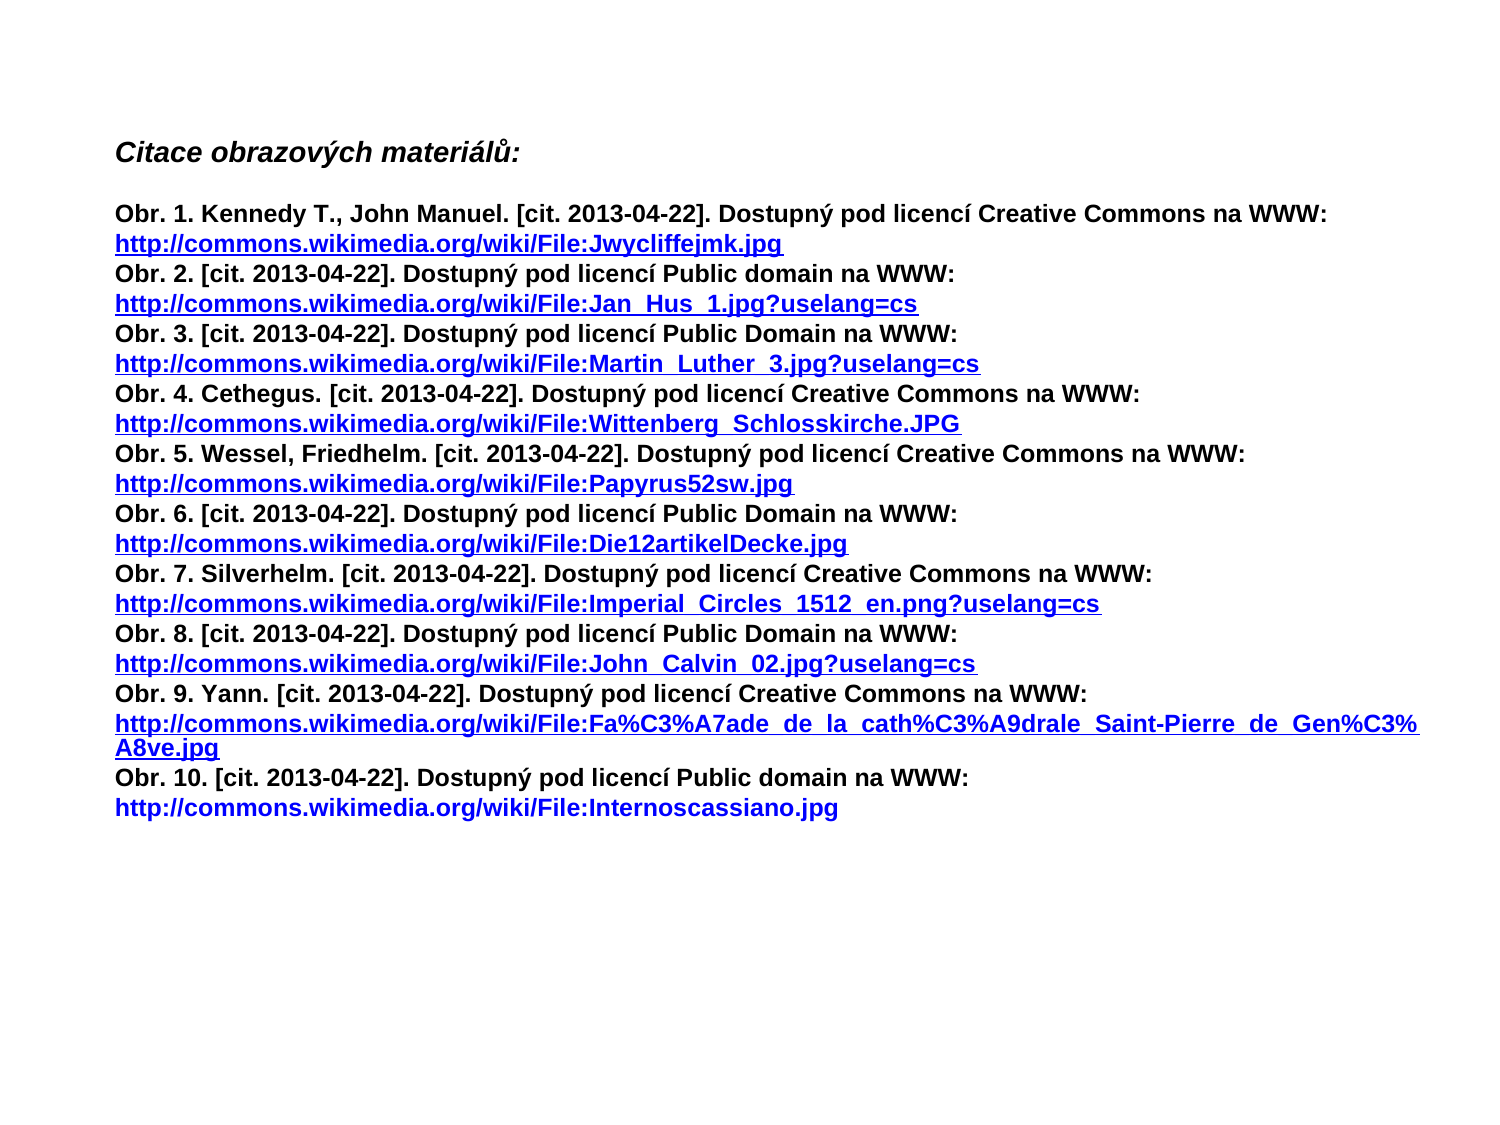

Citace obrazových materiálů:
Obr. 1. Kennedy T., John Manuel. [cit. 2013-04-22]. Dostupný pod licencí Creative Commons na WWW:
http://commons.wikimedia.org/wiki/File:Jwycliffejmk.jpg
Obr. 2. [cit. 2013-04-22]. Dostupný pod licencí Public domain na WWW:
http://commons.wikimedia.org/wiki/File:Jan_Hus_1.jpg?uselang=cs
Obr. 3. [cit. 2013-04-22]. Dostupný pod licencí Public Domain na WWW:
http://commons.wikimedia.org/wiki/File:Martin_Luther_3.jpg?uselang=cs
Obr. 4. Cethegus. [cit. 2013-04-22]. Dostupný pod licencí Creative Commons na WWW:
http://commons.wikimedia.org/wiki/File:Wittenberg_Schlosskirche.JPG
Obr. 5. Wessel, Friedhelm. [cit. 2013-04-22]. Dostupný pod licencí Creative Commons na WWW:
http://commons.wikimedia.org/wiki/File:Papyrus52sw.jpg
Obr. 6. [cit. 2013-04-22]. Dostupný pod licencí Public Domain na WWW:
http://commons.wikimedia.org/wiki/File:Die12artikelDecke.jpg
Obr. 7. Silverhelm. [cit. 2013-04-22]. Dostupný pod licencí Creative Commons na WWW:
http://commons.wikimedia.org/wiki/File:Imperial_Circles_1512_en.png?uselang=cs
Obr. 8. [cit. 2013-04-22]. Dostupný pod licencí Public Domain na WWW:
http://commons.wikimedia.org/wiki/File:John_Calvin_02.jpg?uselang=cs
Obr. 9. Yann. [cit. 2013-04-22]. Dostupný pod licencí Creative Commons na WWW:
http://commons.wikimedia.org/wiki/File:Fa%C3%A7ade_de_la_cath%C3%A9drale_Saint-Pierre_de_Gen%C3%A8ve.jpg
Obr. 10. [cit. 2013-04-22]. Dostupný pod licencí Public domain na WWW:
http://commons.wikimedia.org/wiki/File:Internoscassiano.jpg